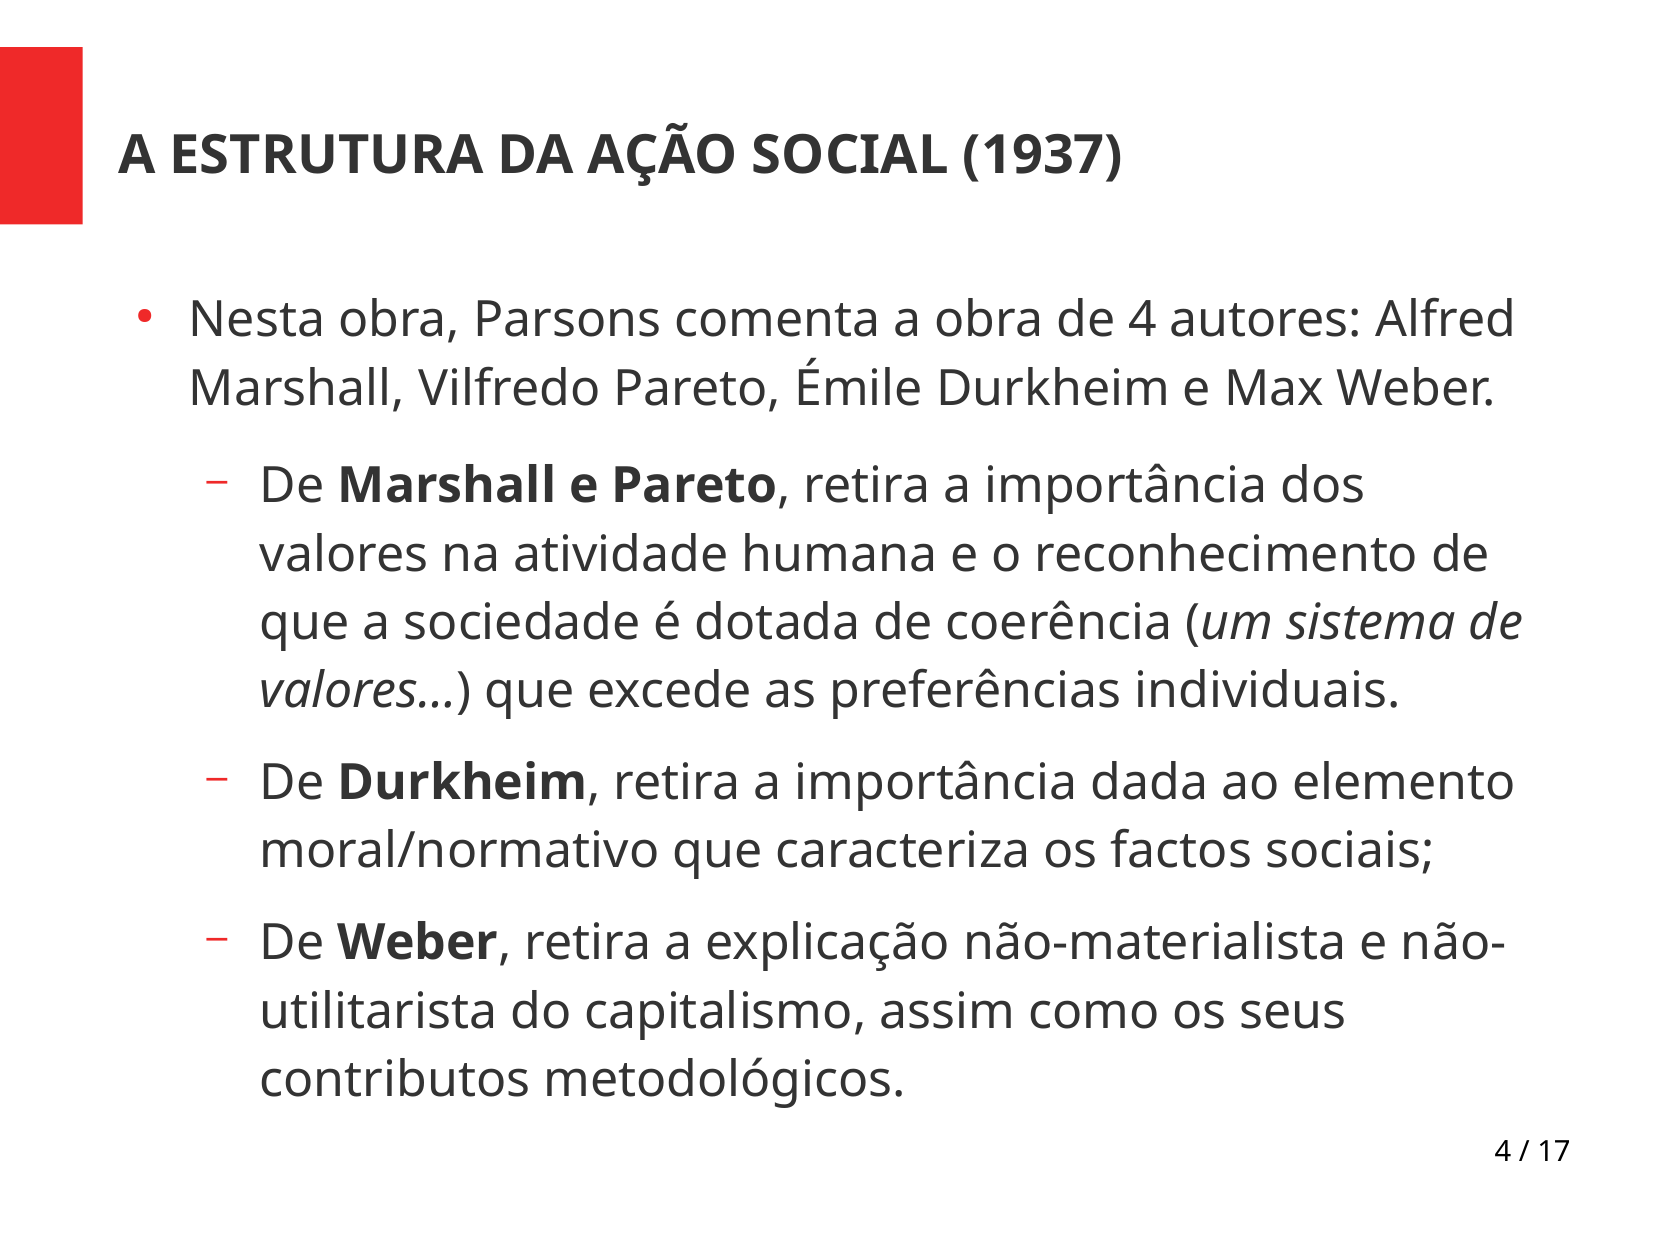

# A ESTRUTURA DA AÇÃO SOCIAL (1937)
Nesta obra, Parsons comenta a obra de 4 autores: Alfred Marshall, Vilfredo Pareto, Émile Durkheim e Max Weber.
De Marshall e Pareto, retira a importância dos valores na atividade humana e o reconhecimento de que a sociedade é dotada de coerência (um sistema de valores…) que excede as preferências individuais.
De Durkheim, retira a importância dada ao elemento moral/normativo que caracteriza os factos sociais;
De Weber, retira a explicação não-materialista e não-utilitarista do capitalismo, assim como os seus contributos metodológicos.
4